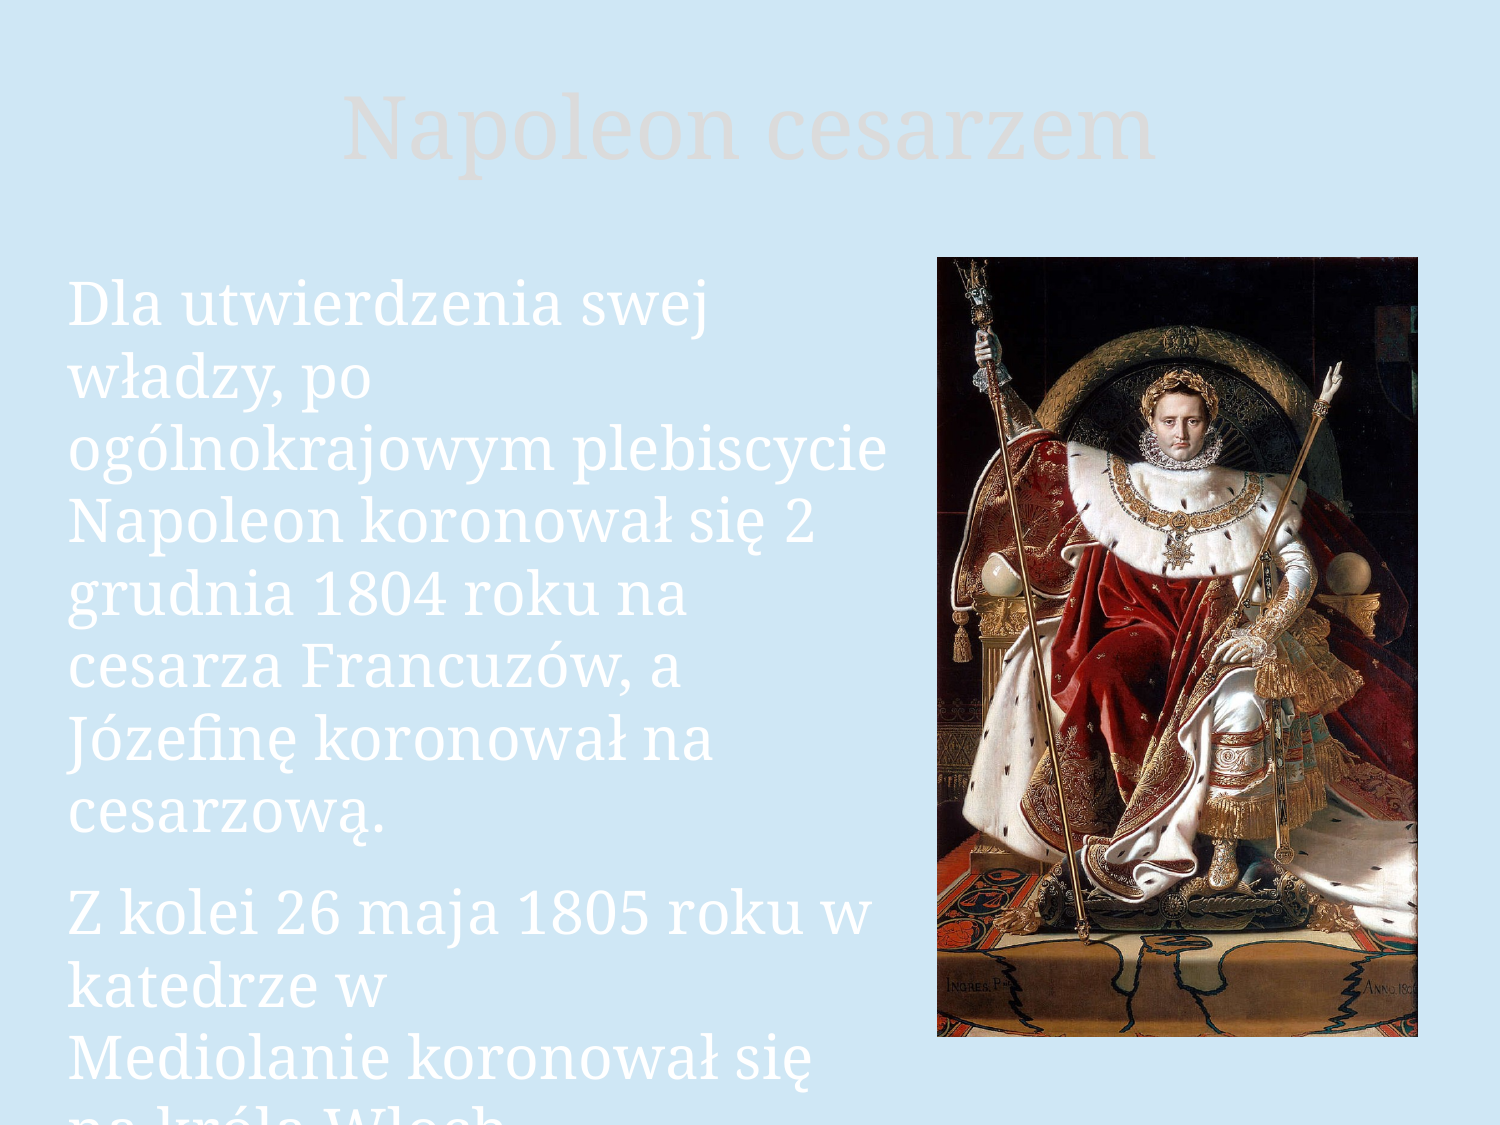

Napoleon cesarzem
# Dla utwierdzenia swej władzy, po ogólnokrajowym plebiscycie Napoleon koronował się 2 grudnia 1804 roku na cesarza Francuzów, a Józefinę koronował na cesarzową.
Z kolei 26 maja 1805 roku w katedrze w Mediolanie koronował się na króla Włoch.